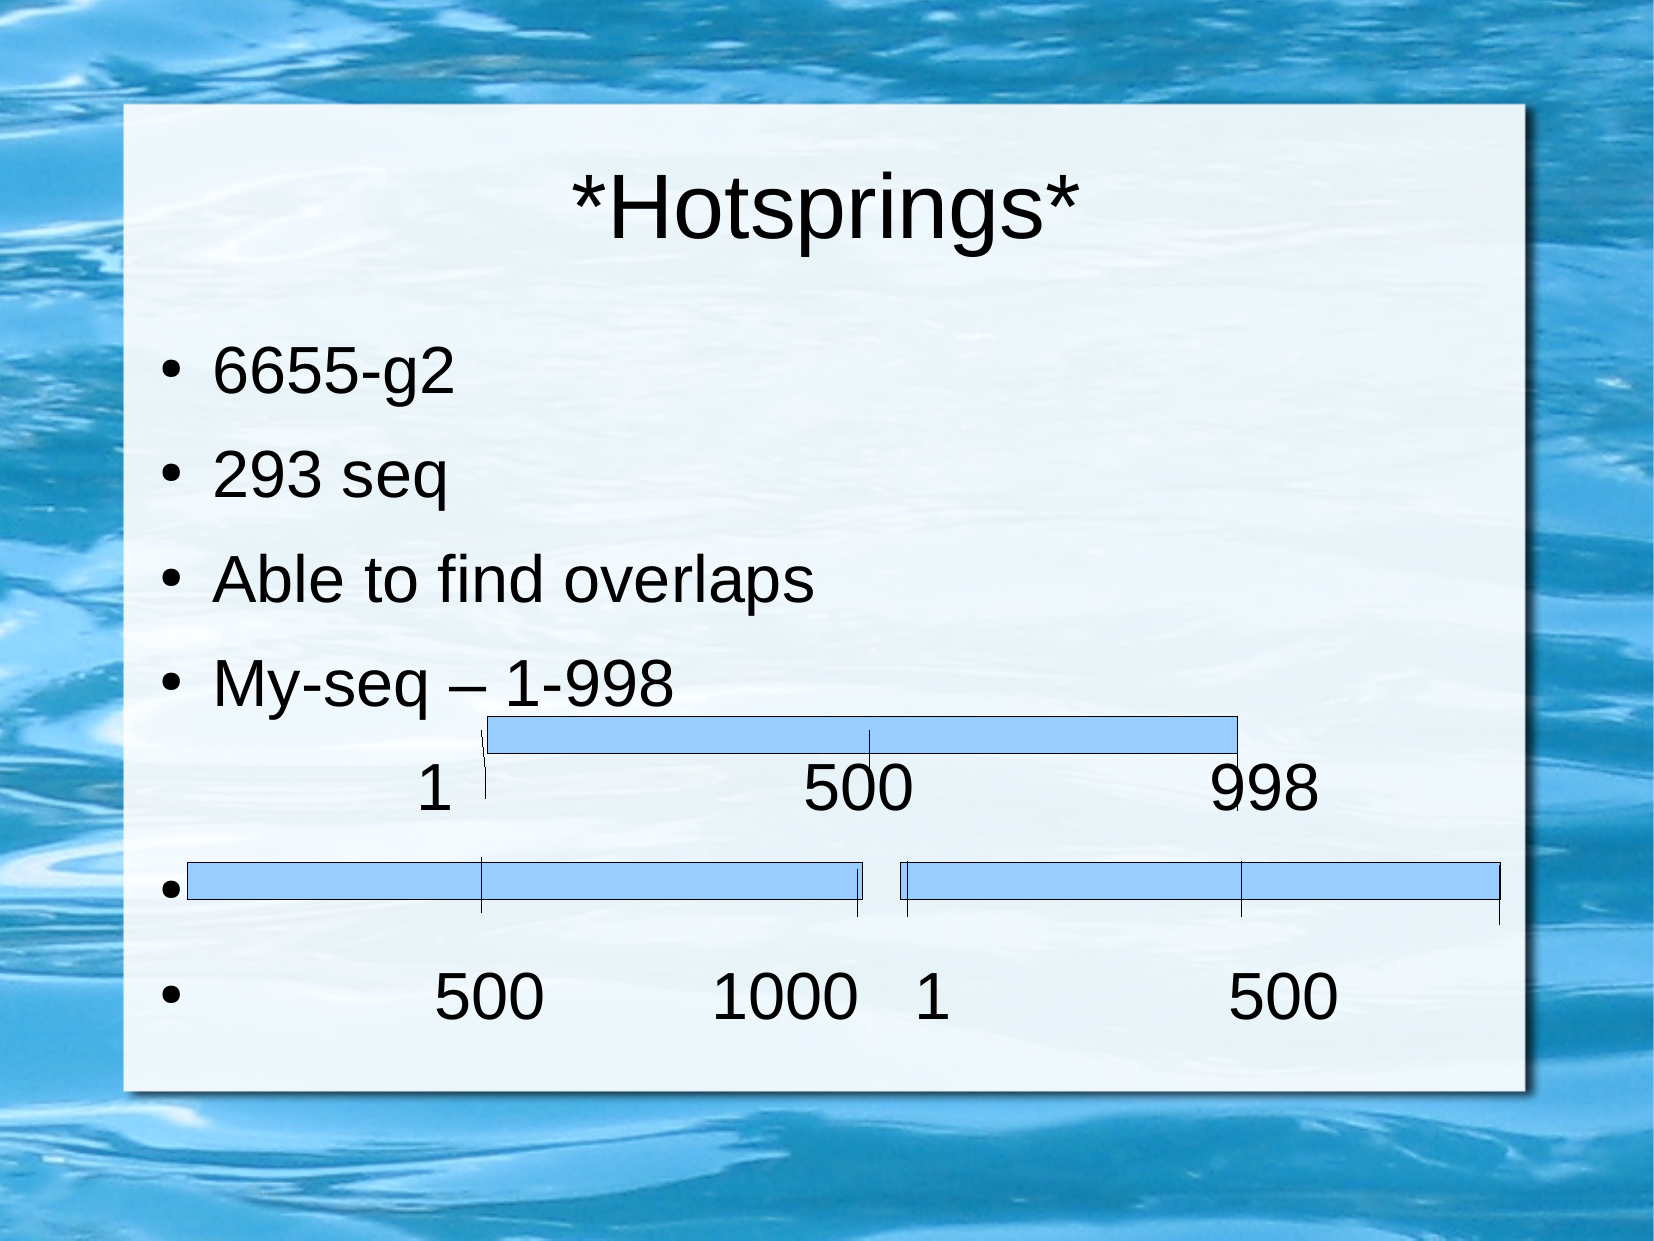

# *Hotsprings*
6655-g2
293 seq
Able to find overlaps
My-seq – 1-998
 1 500 998
 500 1000 1 500